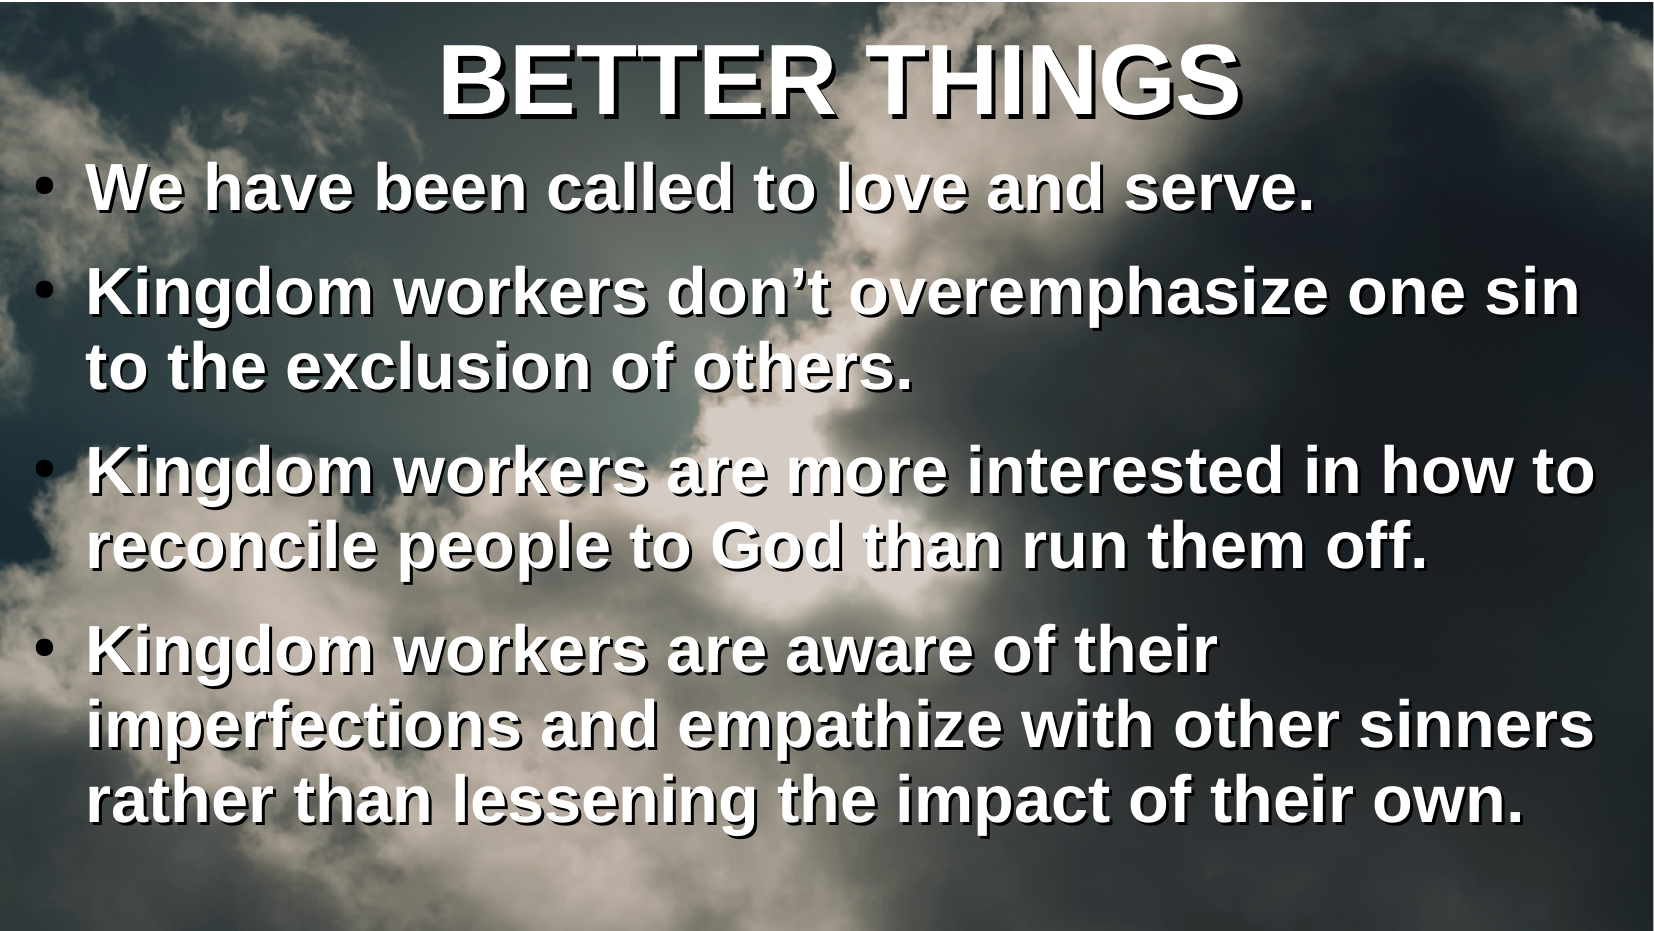

# BETTER THINGS
We have been called to love and serve.
Kingdom workers don’t overemphasize one sin to the exclusion of others.
Kingdom workers are more interested in how to reconcile people to God than run them off.
Kingdom workers are aware of their imperfections and empathize with other sinners rather than lessening the impact of their own.